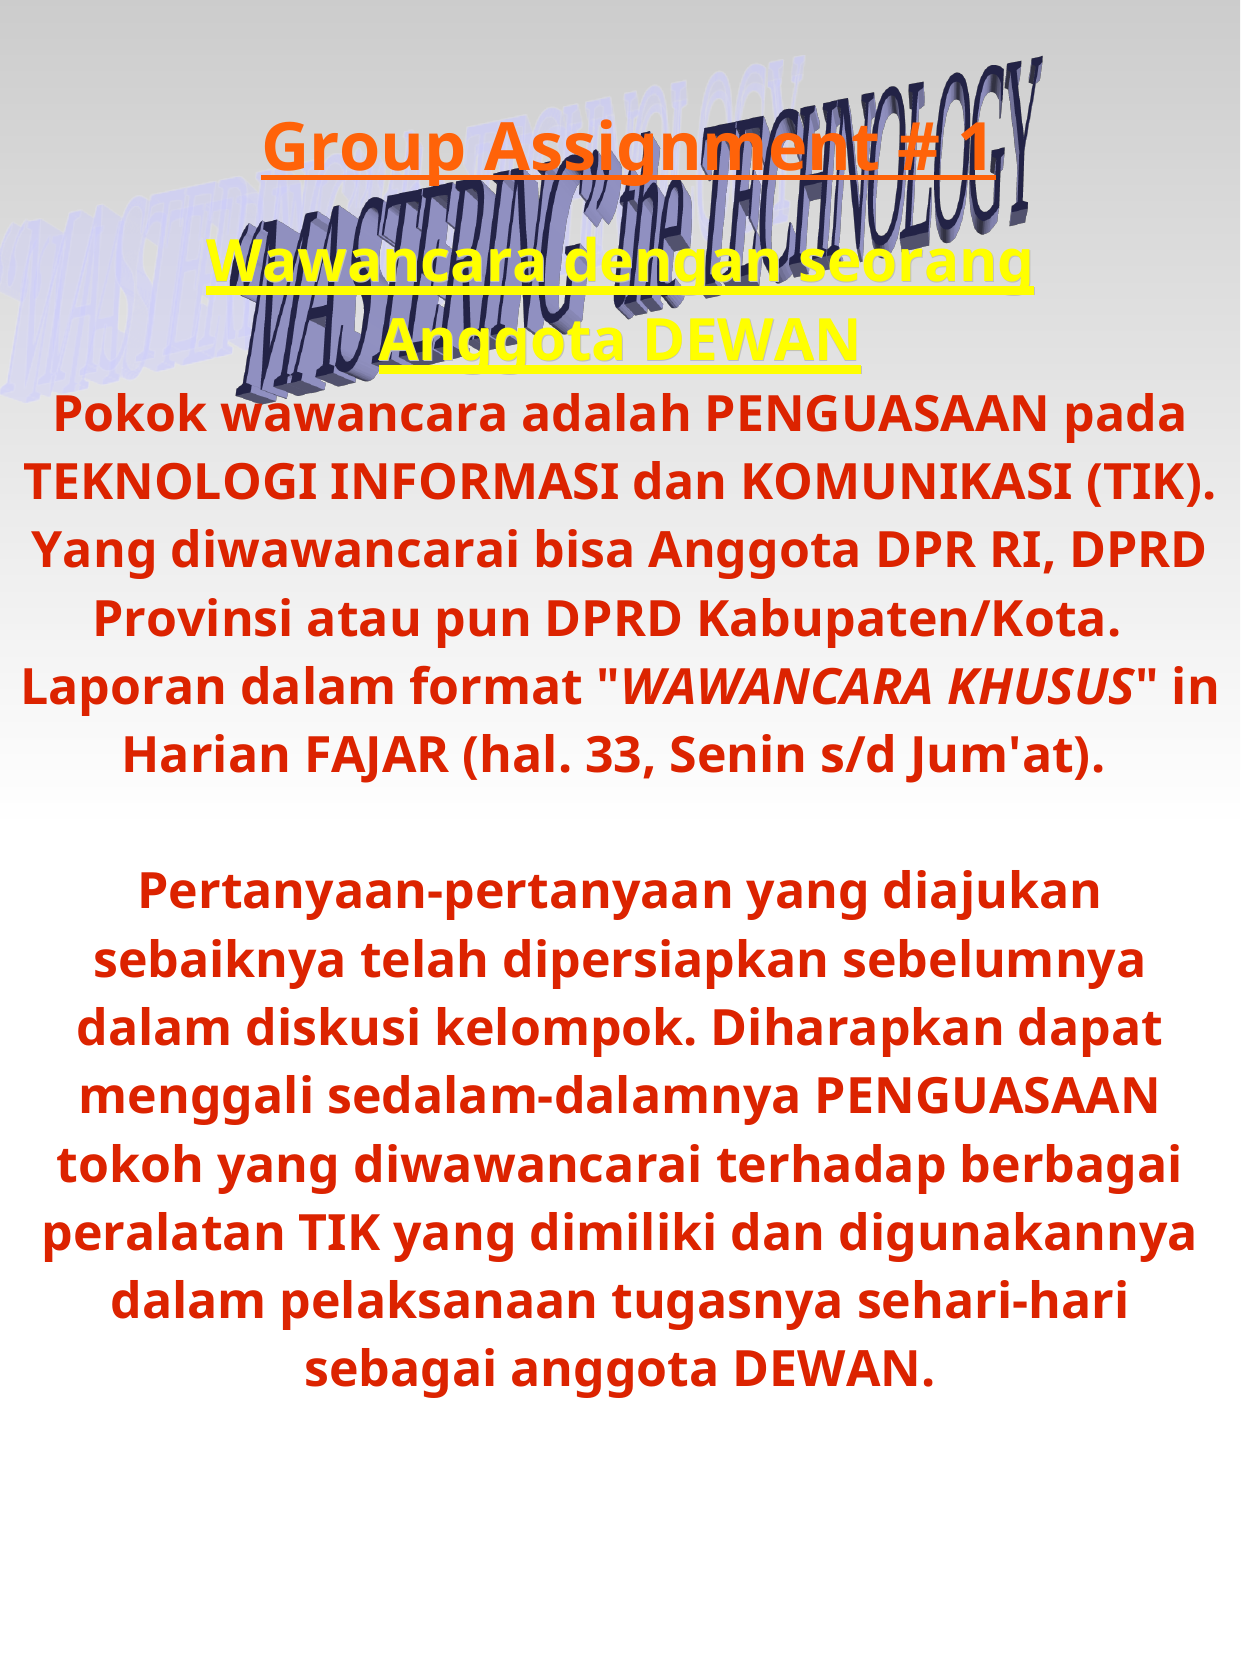

“MASTERING” the TECHNOLOGY
# Group Assignment # 1
Wawancara dengan seorang
Anggota DEWAN
Pokok wawancara adalah PENGUASAAN pada TEKNOLOGI INFORMASI dan KOMUNIKASI (TIK). Yang diwawancarai bisa Anggota DPR RI, DPRD Provinsi atau pun DPRD Kabupaten/Kota.
Laporan dalam format "WAWANCARA KHUSUS" in Harian FAJAR (hal. 33, Senin s/d Jum'at).
Pertanyaan-pertanyaan yang diajukan sebaiknya telah dipersiapkan sebelumnya dalam diskusi kelompok. Diharapkan dapat menggali sedalam-dalamnya PENGUASAAN tokoh yang diwawancarai terhadap berbagai peralatan TIK yang dimiliki dan digunakannya dalam pelaksanaan tugasnya sehari-hari sebagai anggota DEWAN.